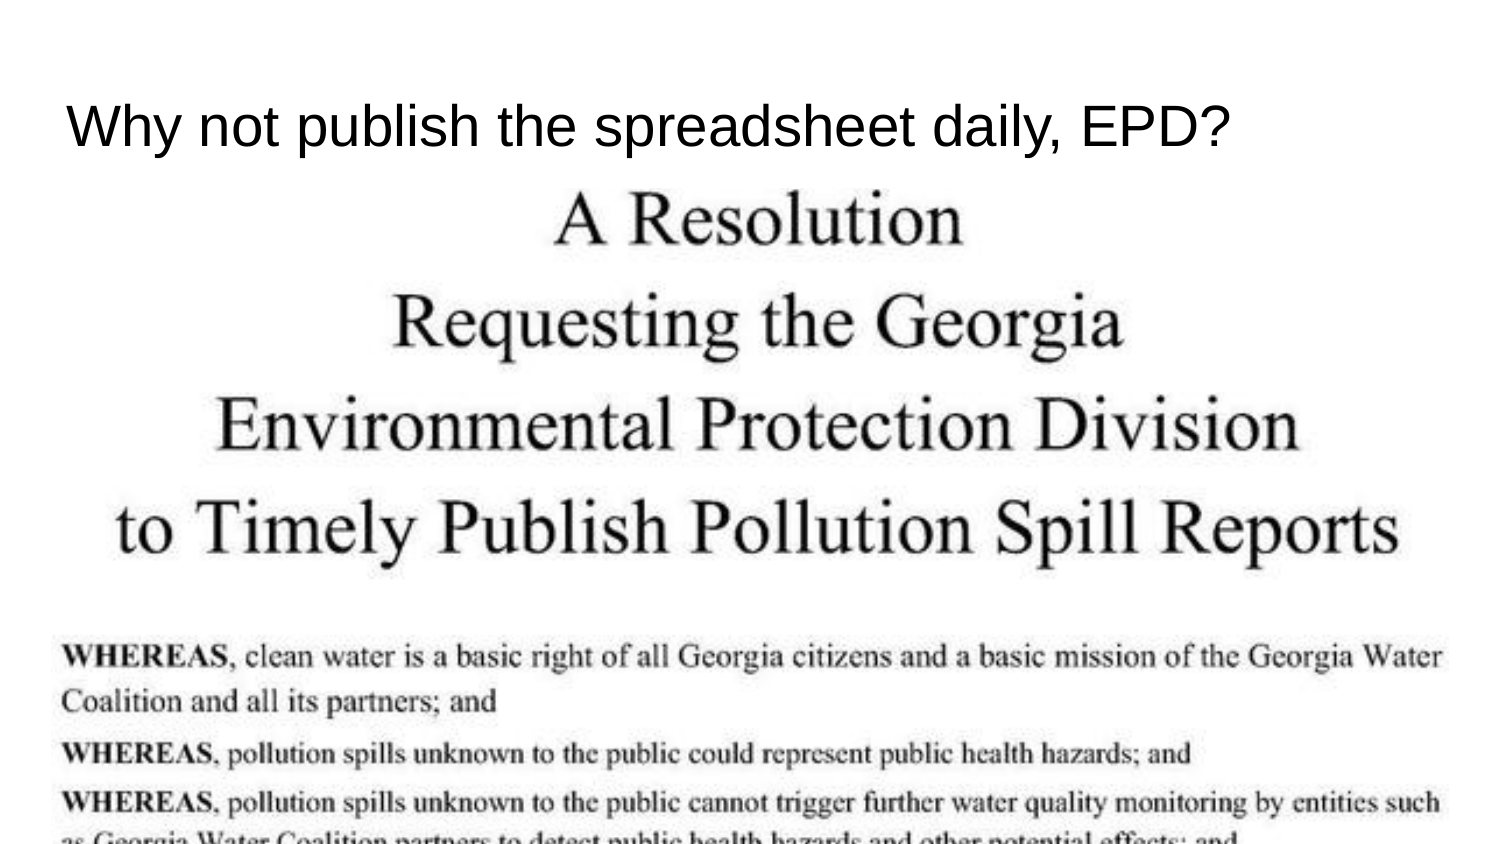

# Why not publish the spreadsheet daily, EPD?